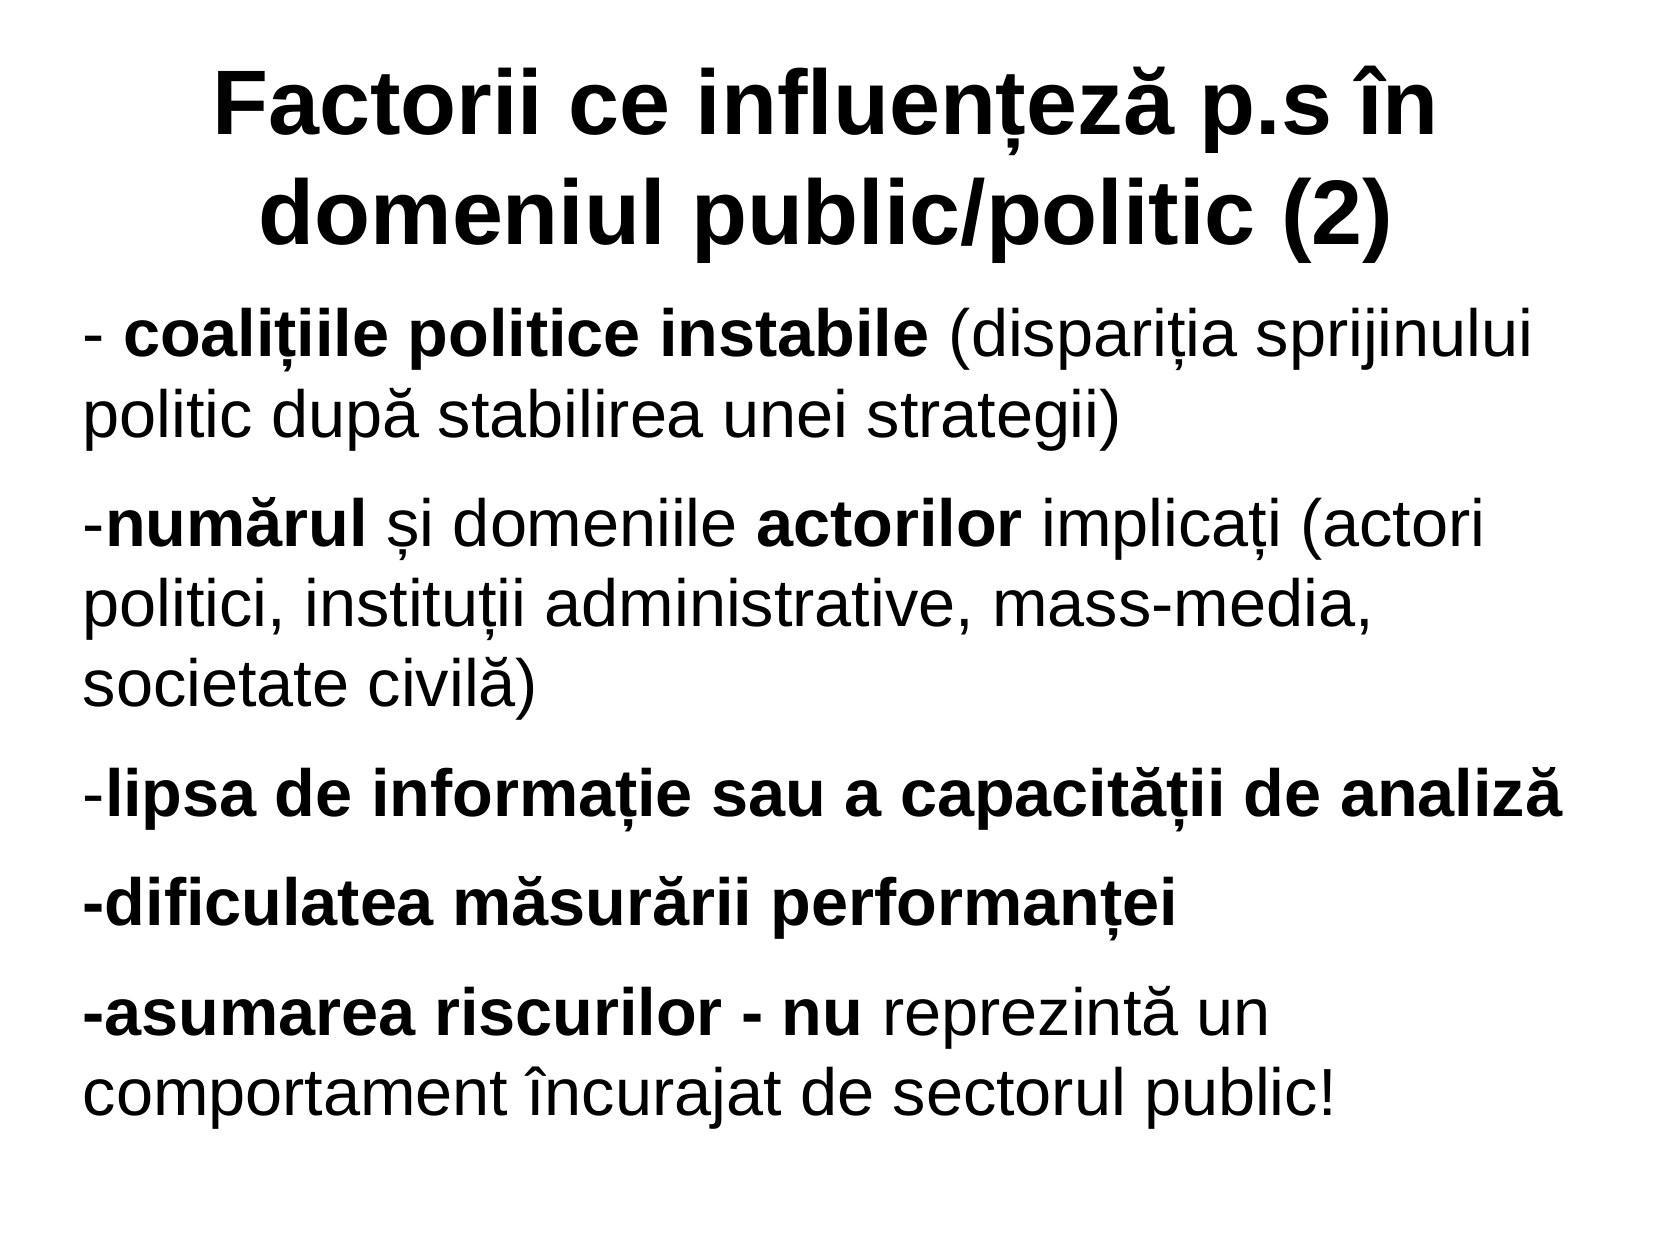

# Factorii ce influențeză p.s în domeniul public/politic (2)
- coalițiile politice instabile (dispariția sprijinului politic după stabilirea unei strategii)
-numărul și domeniile actorilor implicați (actori politici, instituții administrative, mass-media, societate civilă)
-lipsa de informație sau a capacității de analiză
-dificulatea măsurării performanței
-asumarea riscurilor - nu reprezintă un comportament încurajat de sectorul public!